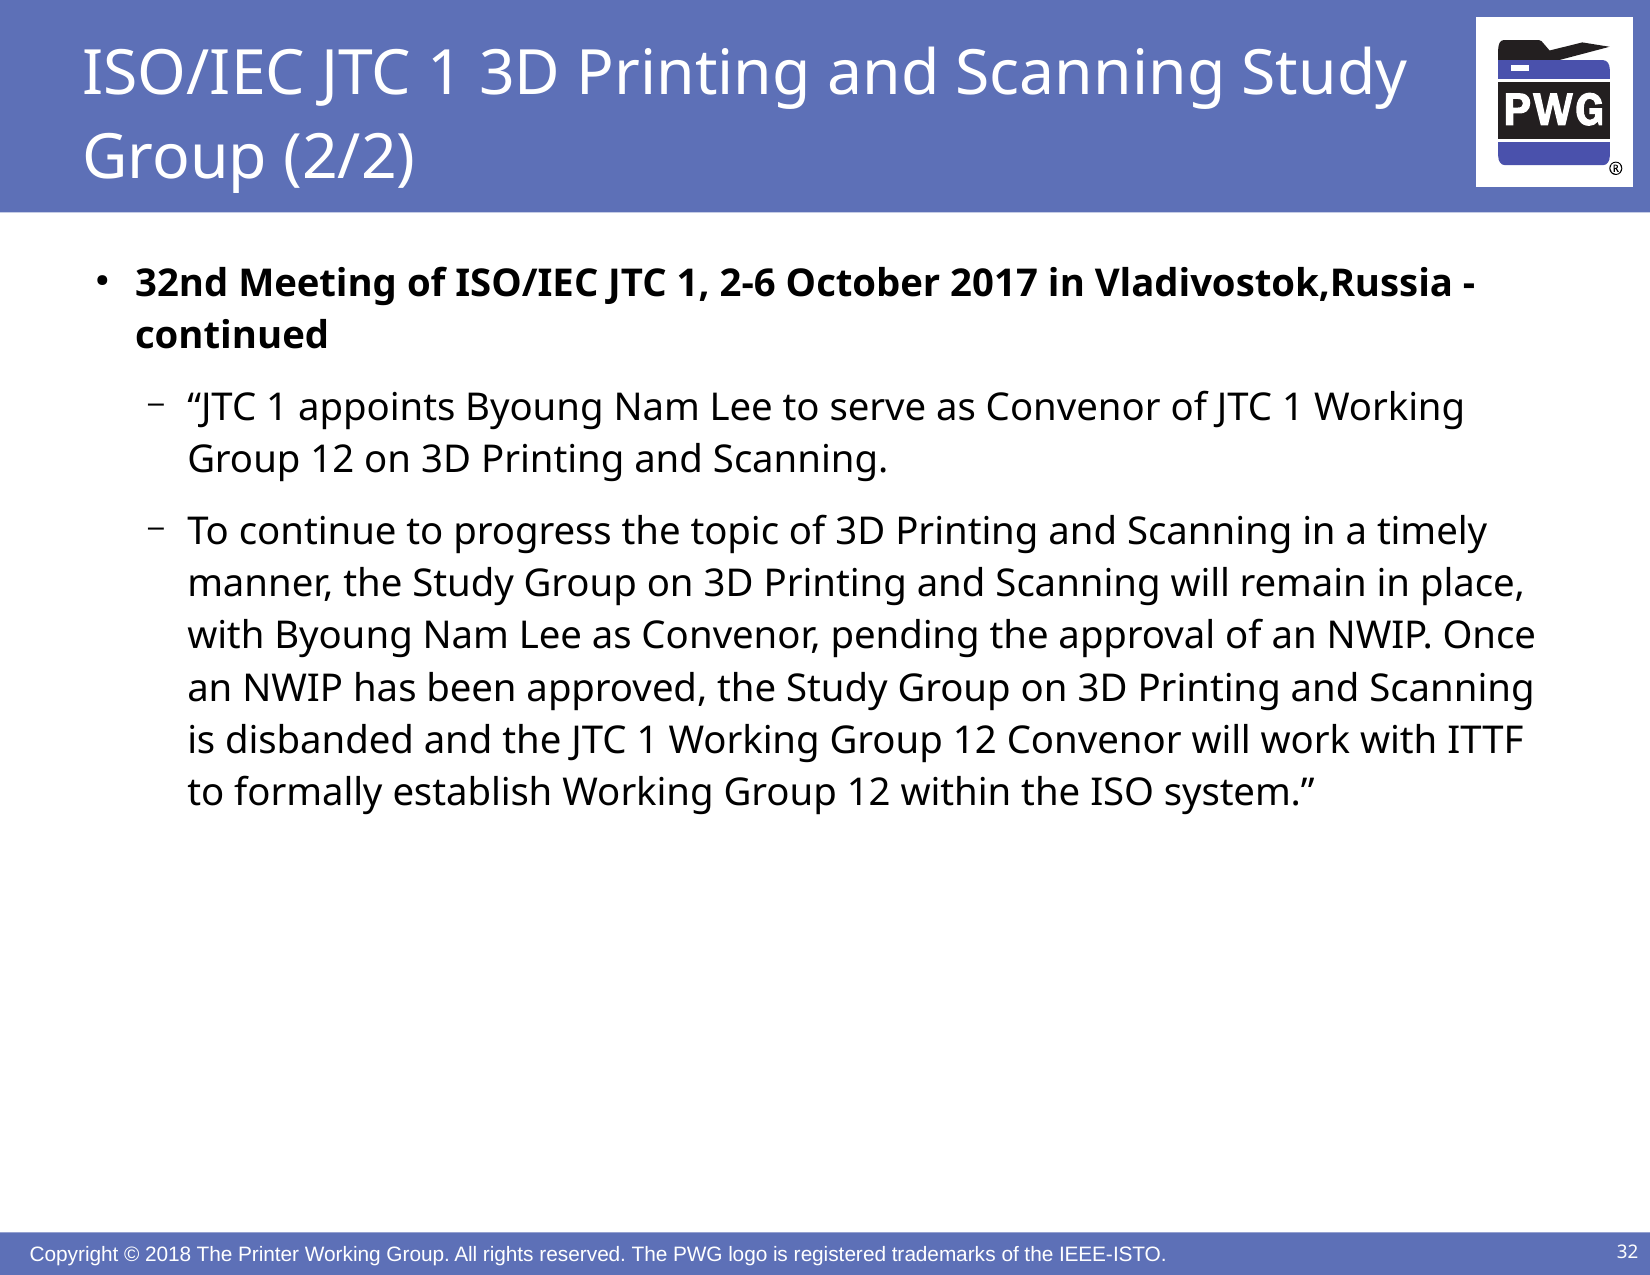

# ISO/IEC JTC 1 3D Printing and Scanning Study Group (2/2)
32nd Meeting of ISO/IEC JTC 1, 2-6 October 2017 in Vladivostok,Russia - continued
“JTC 1 appoints Byoung Nam Lee to serve as Convenor of JTC 1 Working Group 12 on 3D Printing and Scanning.
To continue to progress the topic of 3D Printing and Scanning in a timely manner, the Study Group on 3D Printing and Scanning will remain in place, with Byoung Nam Lee as Convenor, pending the approval of an NWIP. Once an NWIP has been approved, the Study Group on 3D Printing and Scanning is disbanded and the JTC 1 Working Group 12 Convenor will work with ITTF to formally establish Working Group 12 within the ISO system.”